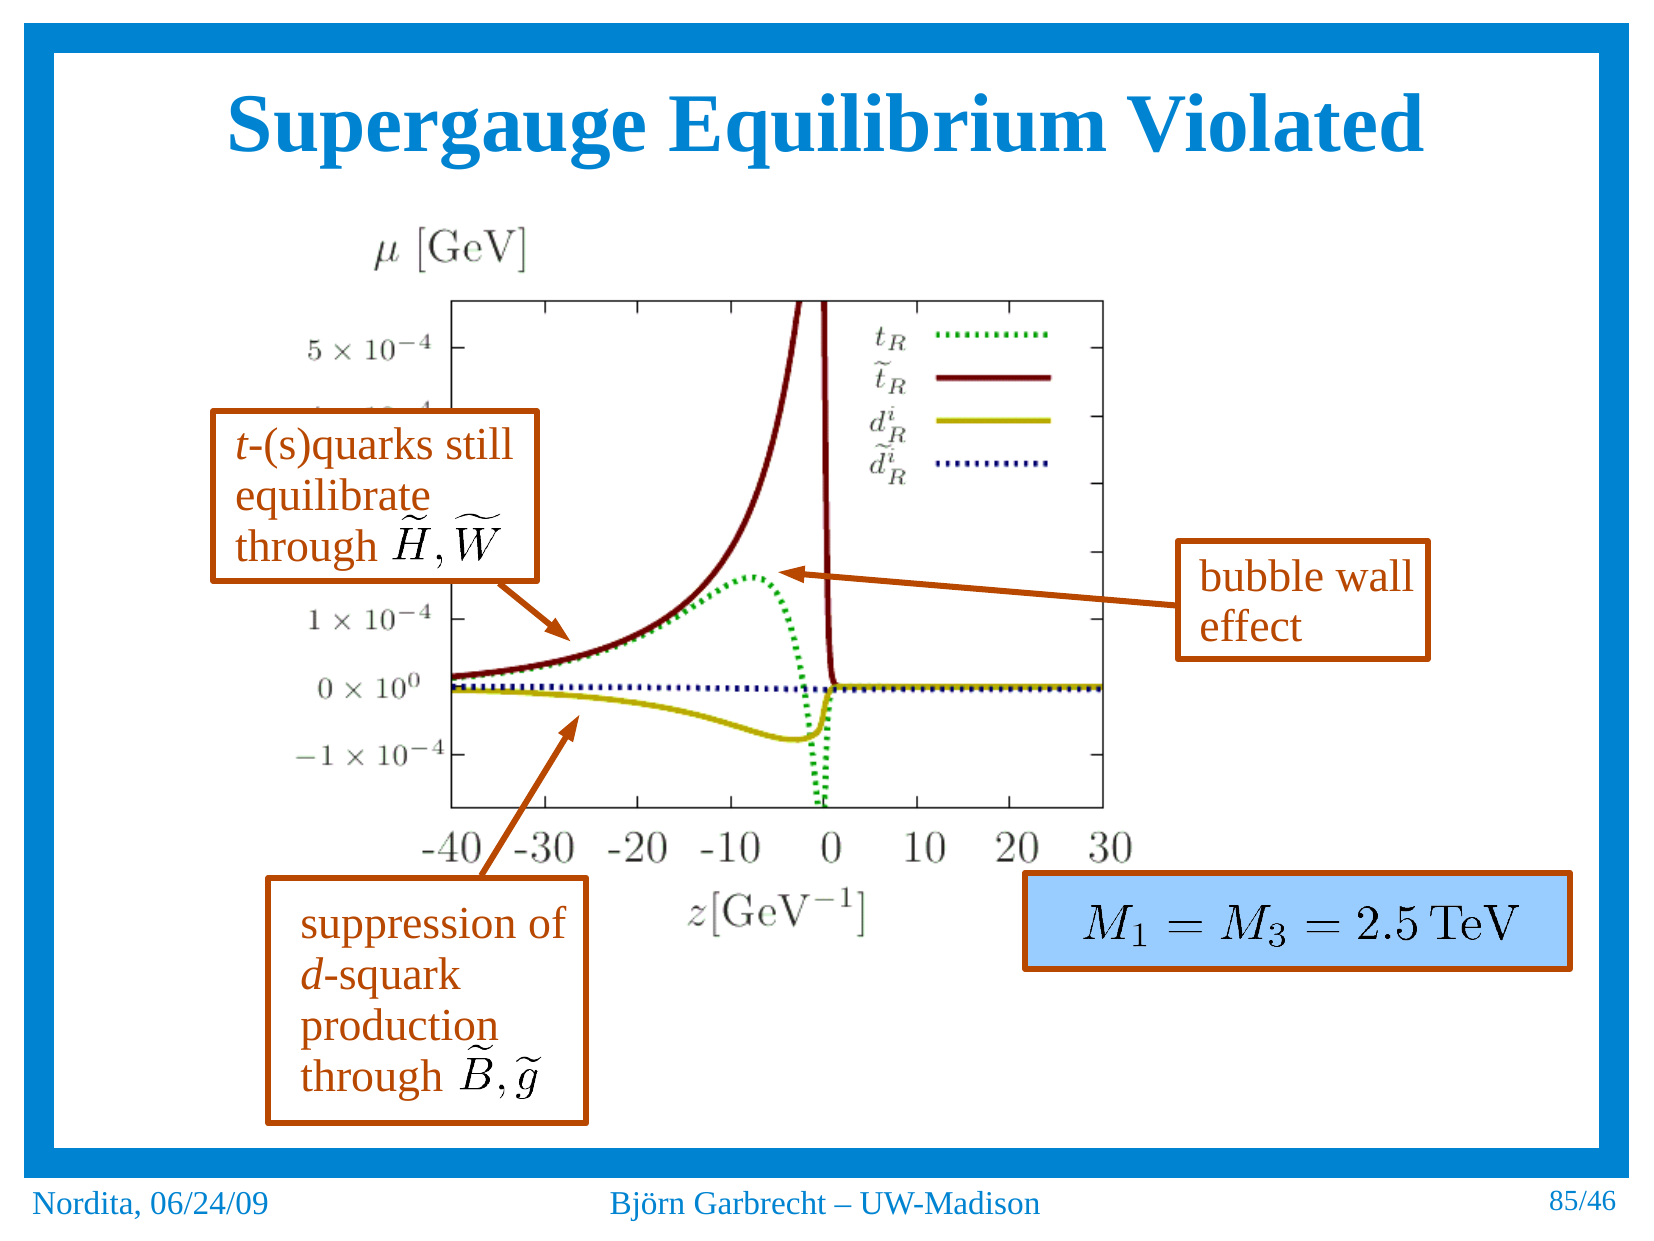

# Supergauge Equilibrium Violated
t-(s)quarks still
equilibrate
through
bubble wall
effect
suppression of
d-squark
production through
Björn Garbrecht – UW-Madison
85